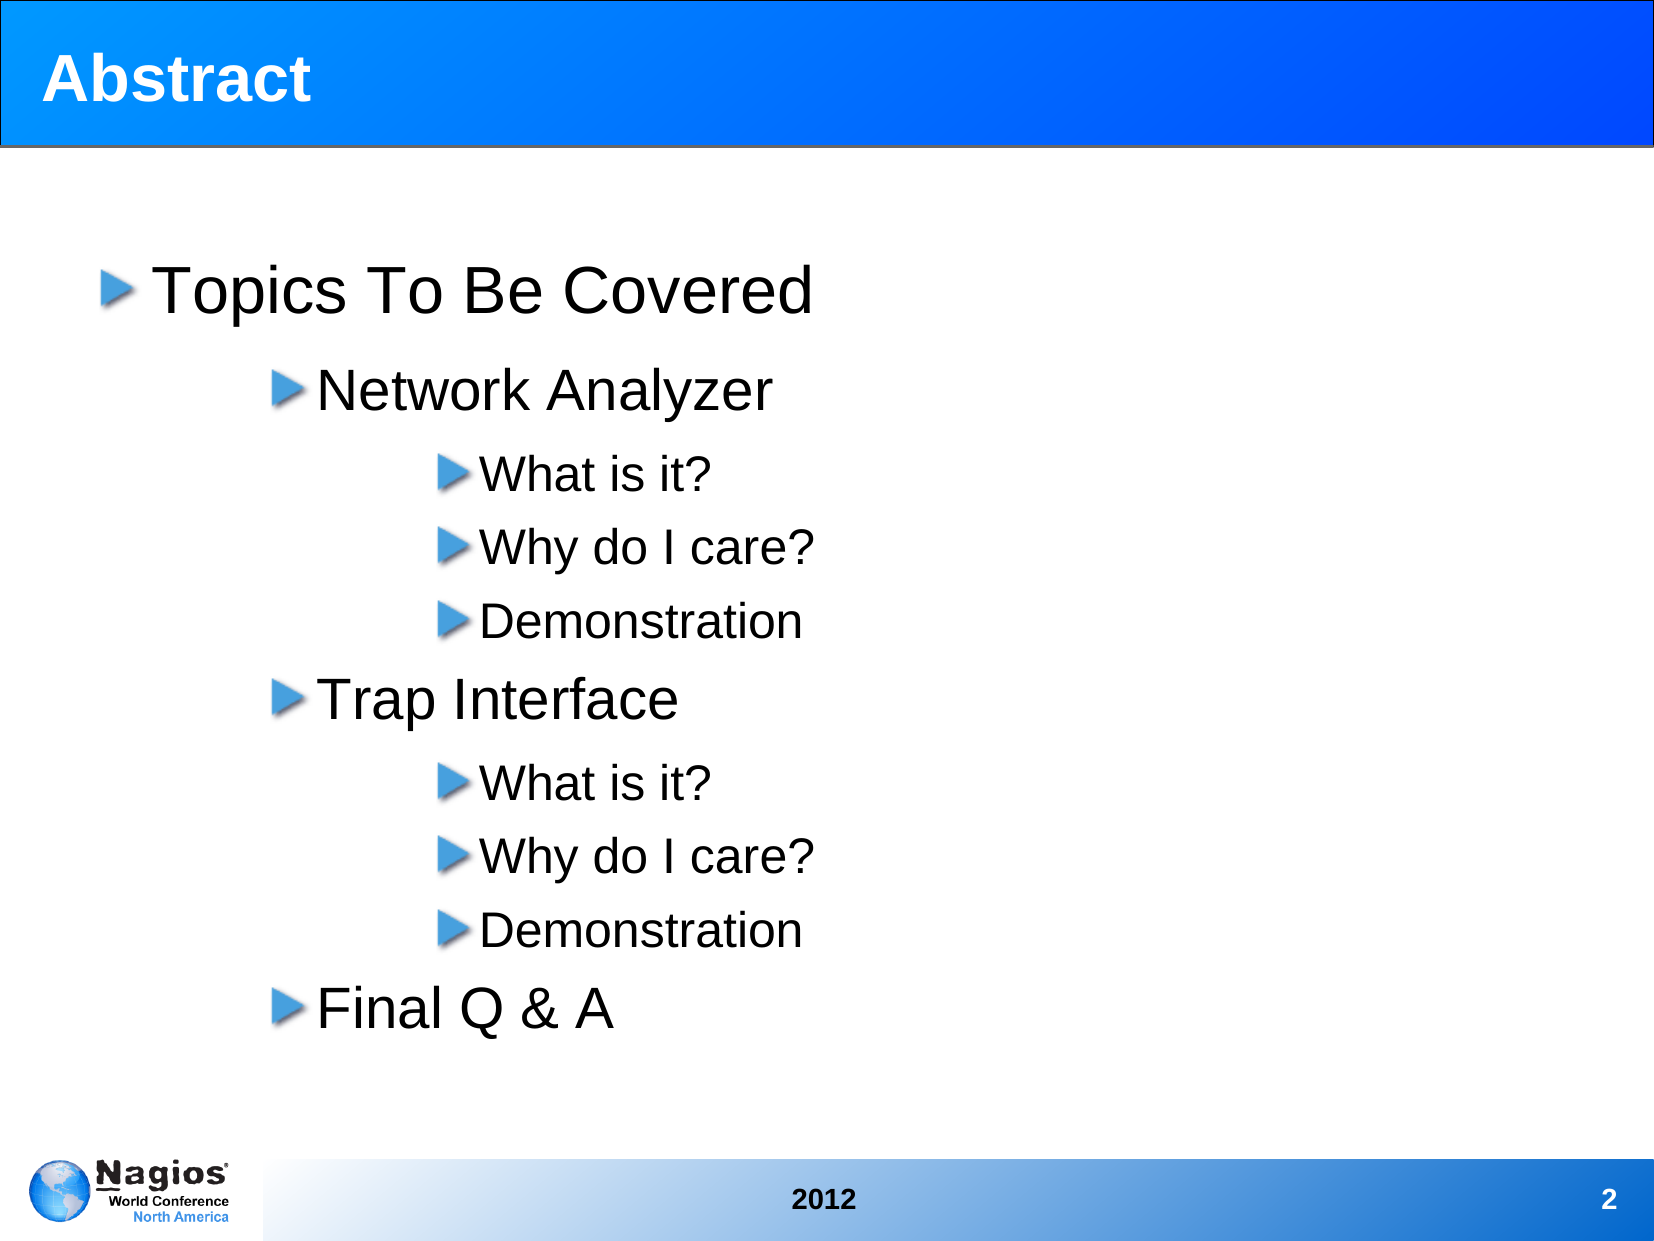

# Abstract
Topics To Be Covered
Network Analyzer
What is it?
Why do I care?
Demonstration
Trap Interface
What is it?
Why do I care?
Demonstration
Final Q & A
2011
2